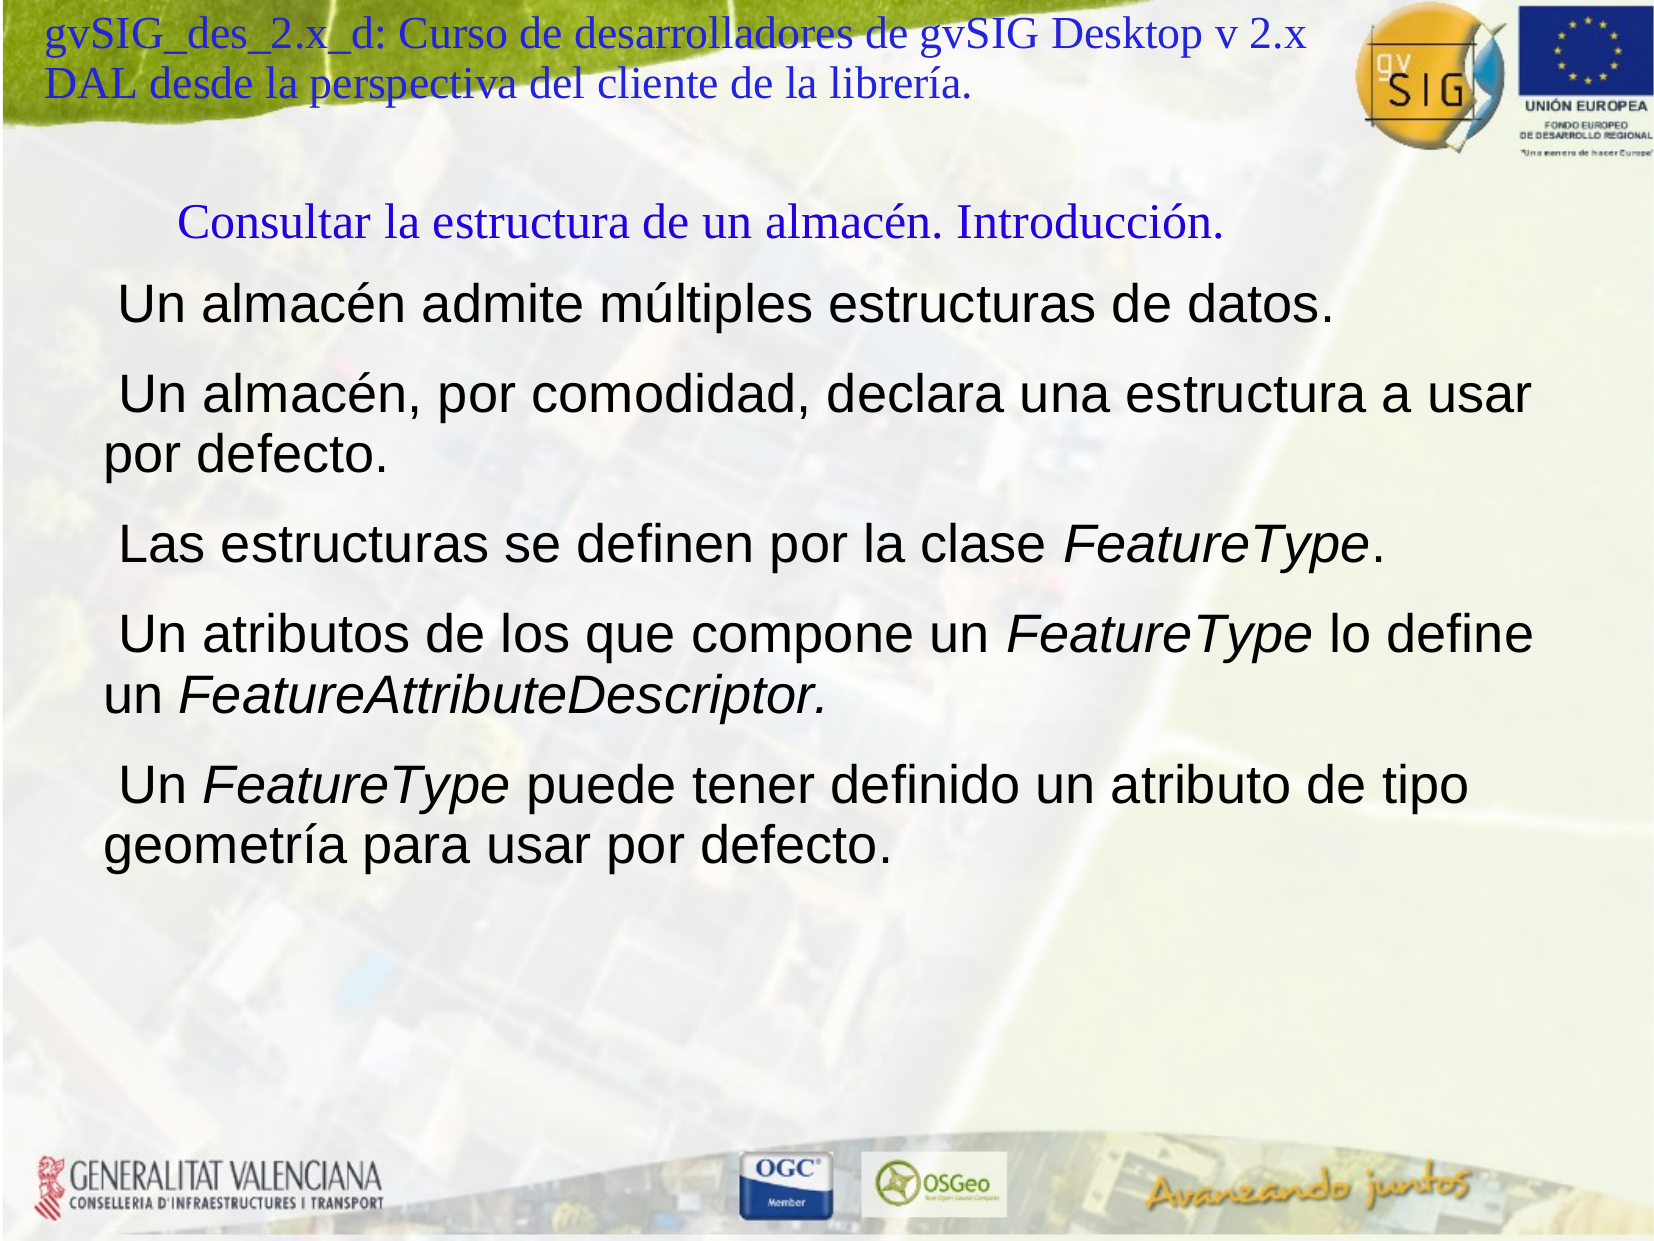

# Consultar la estructura de un almacén. Introducción.
 Un almacén admite múltiples estructuras de datos.
 Un almacén, por comodidad, declara una estructura a usar por defecto.
 Las estructuras se definen por la clase FeatureType.
 Un atributos de los que compone un FeatureType lo define un FeatureAttributeDescriptor.
 Un FeatureType puede tener definido un atributo de tipo geometría para usar por defecto.